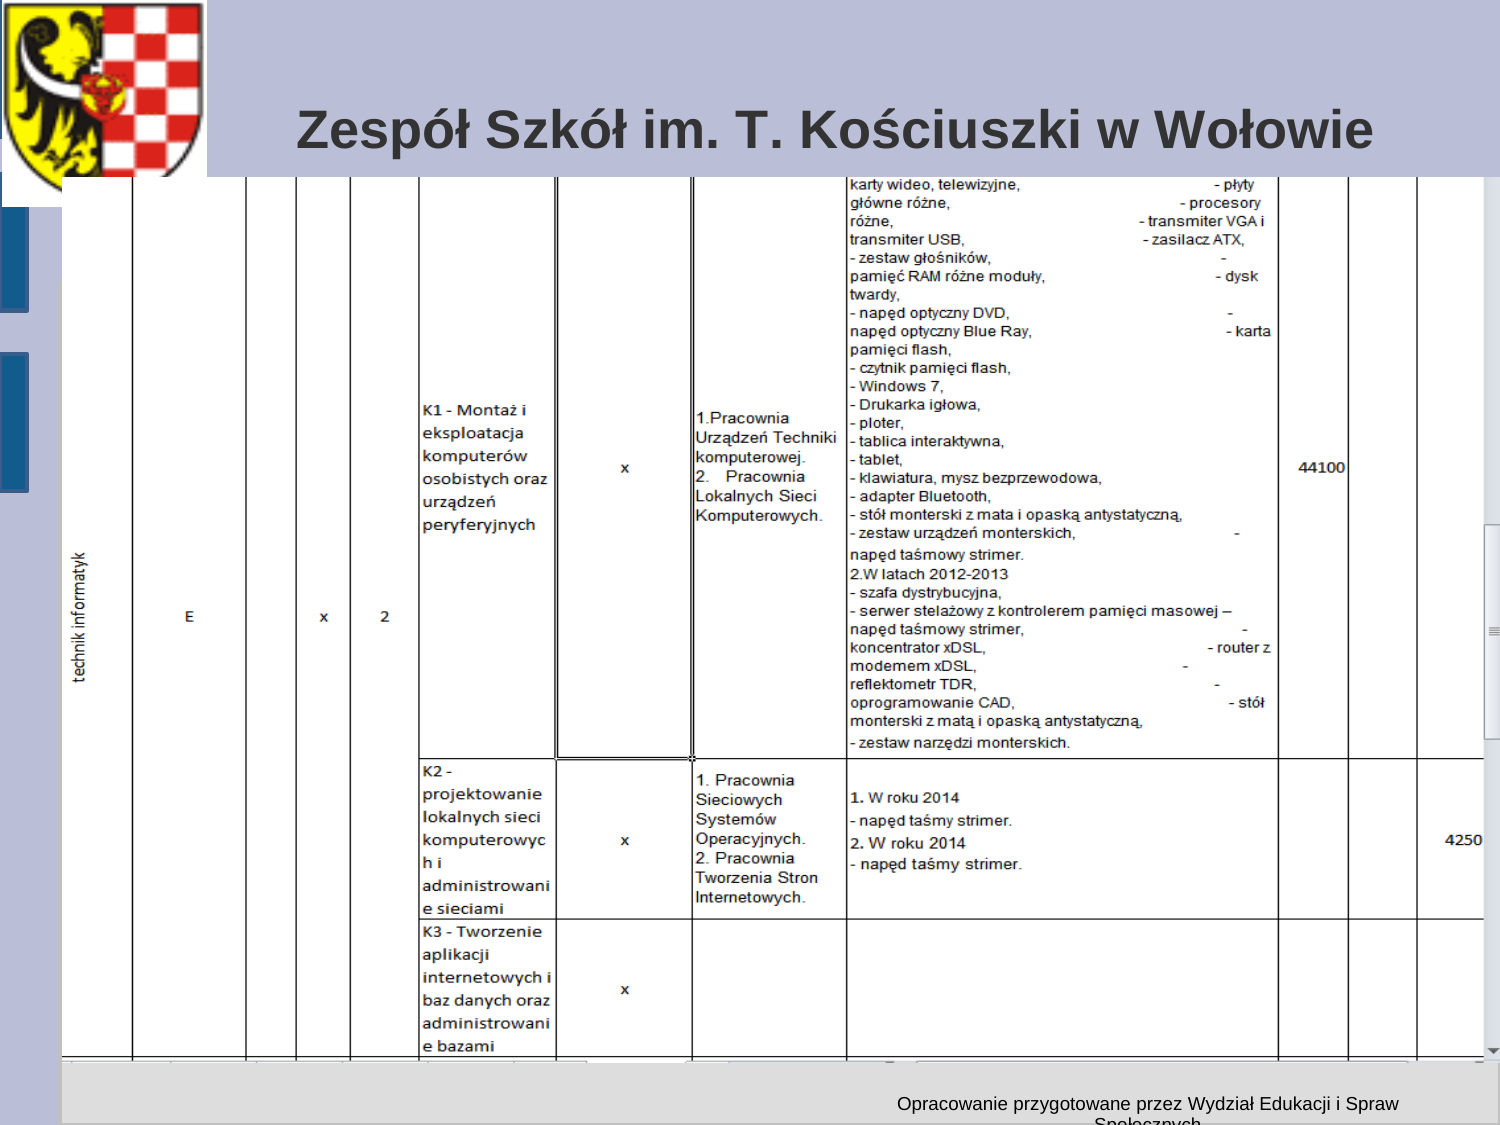

# Zespół Szkół im. T. Kościuszki w Wołowie
Opracowanie przygotowane przez Wydział Edukacji i Spraw Społecznych